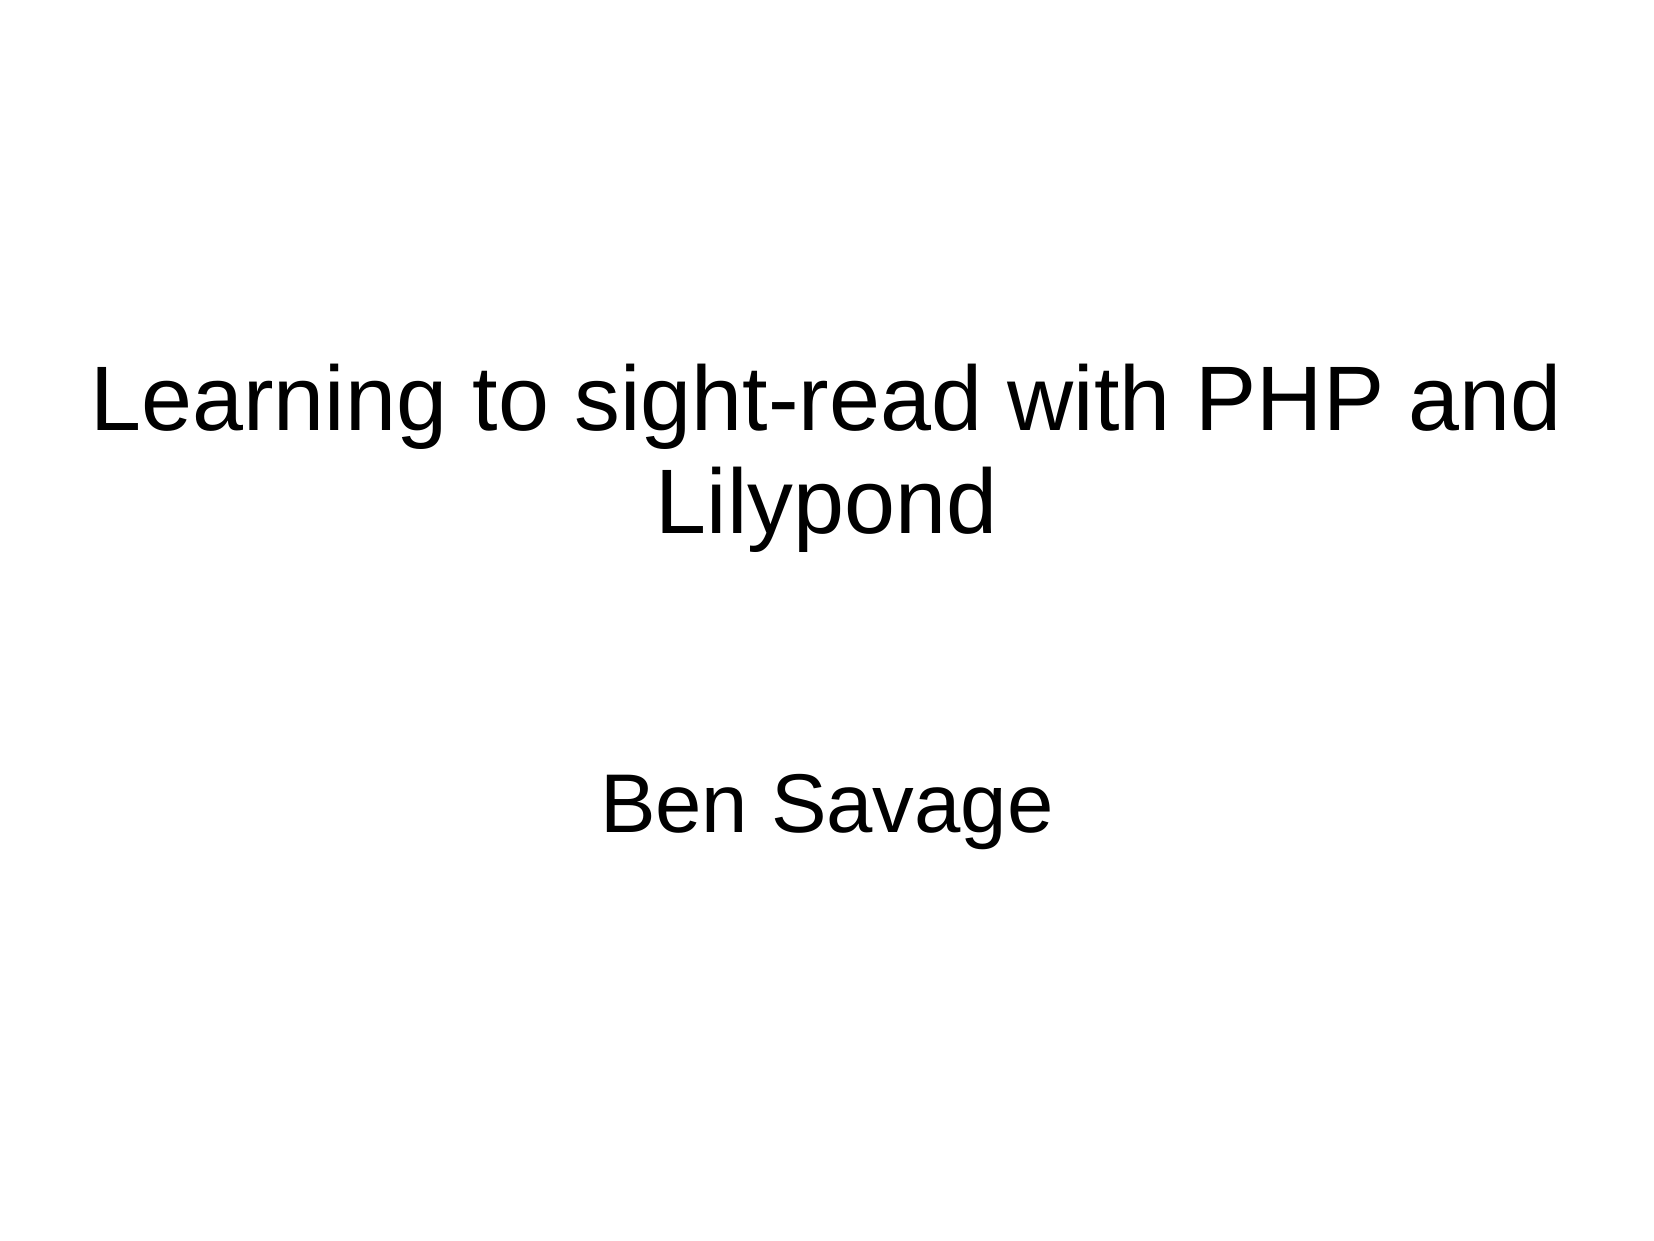

# Learning to sight-read with PHP and Lilypond Ben Savage